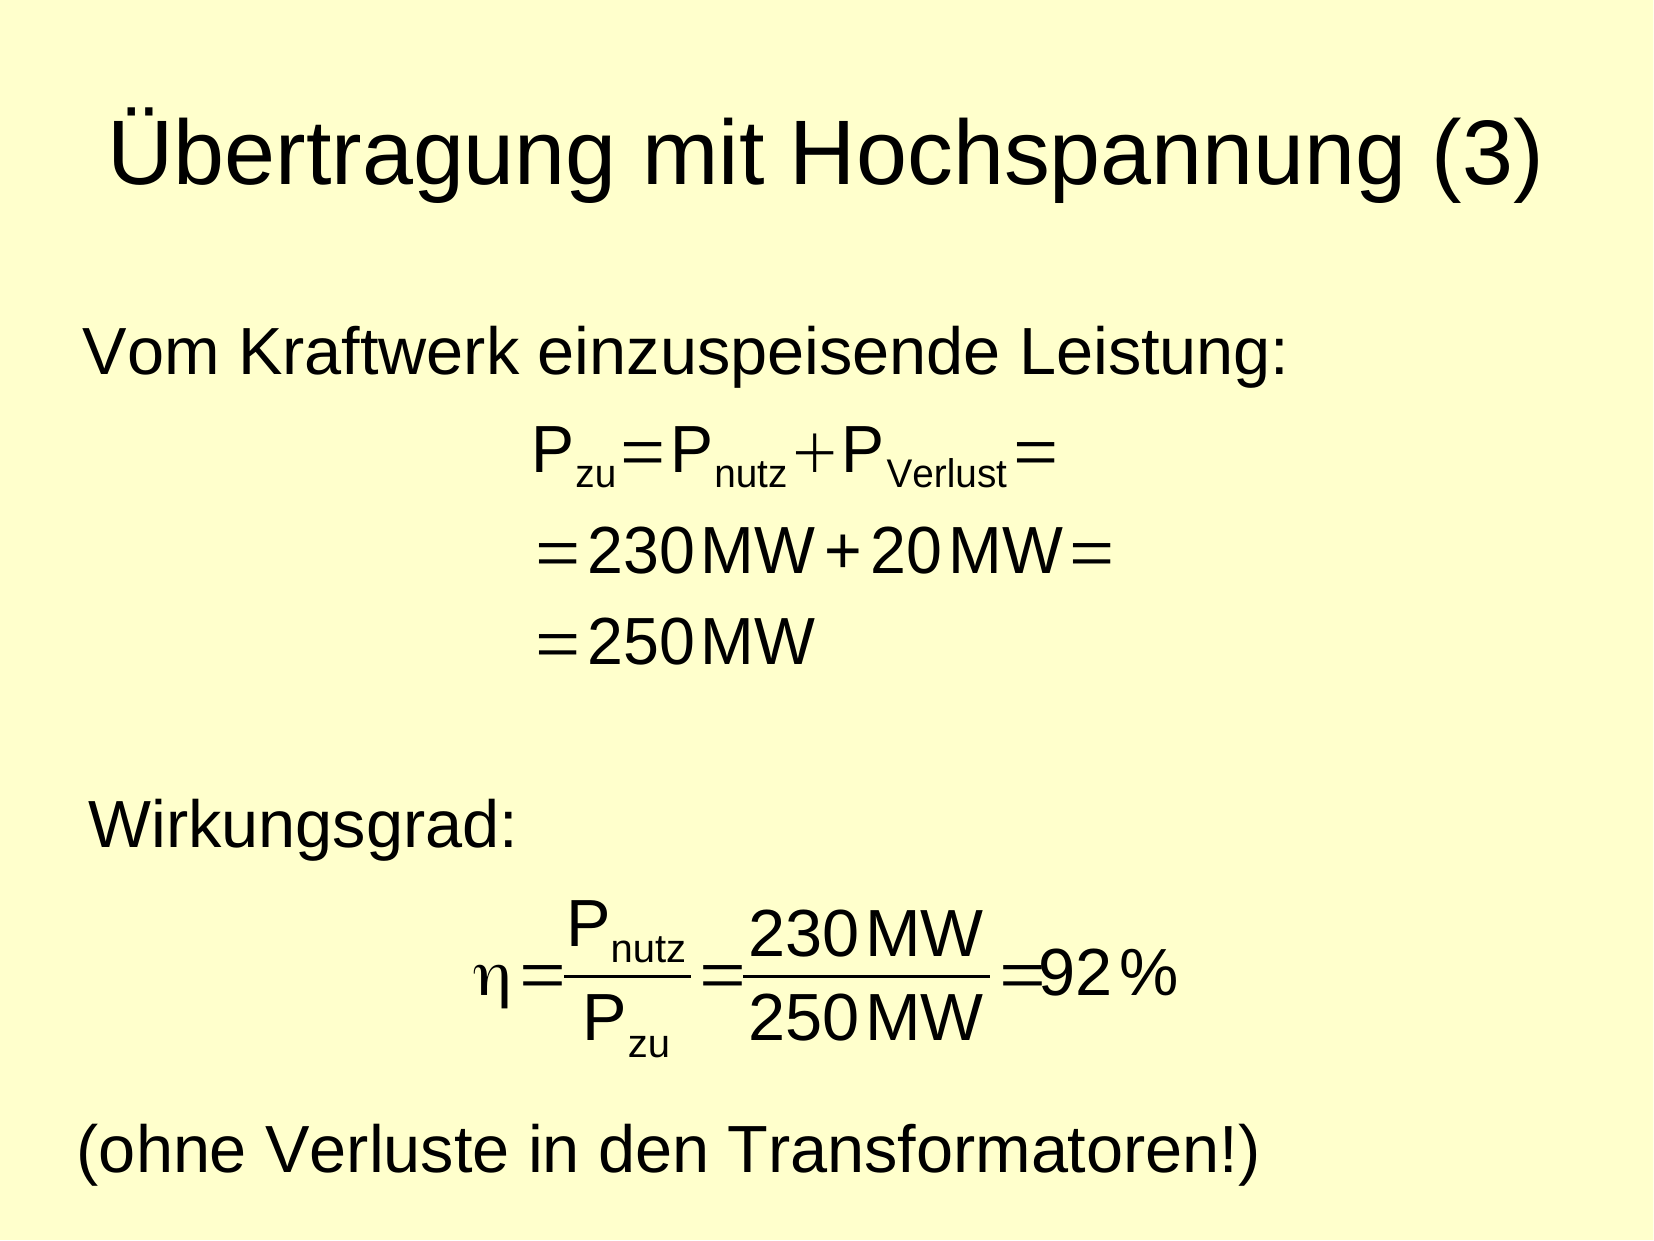

# Übertragung mit Hochspannung (3)
Vom Kraftwerk einzuspeisende Leistung:
Wirkungsgrad:
(ohne Verluste in den Transformatoren!)